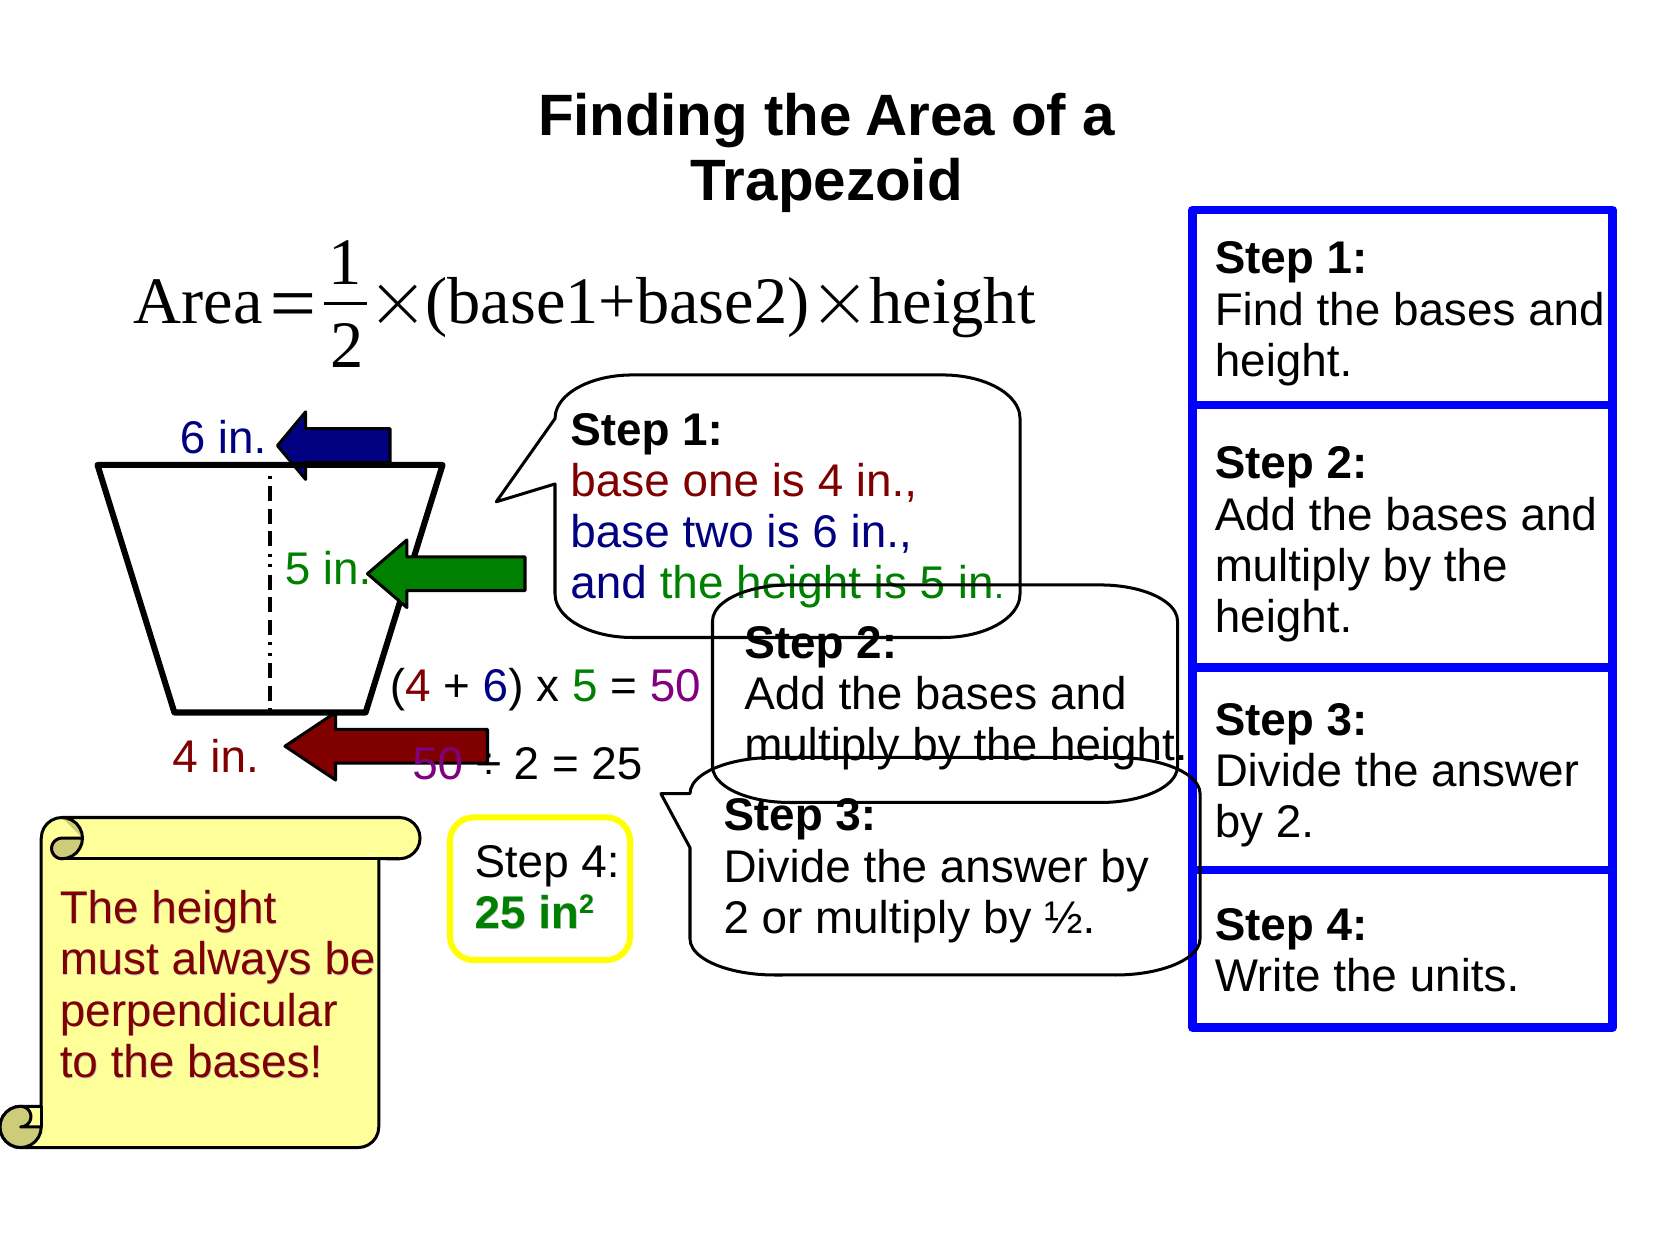

Finding the Area of a Trapezoid
Step 1:
Find the bases and height.
Step 2:
Add the bases and multiply by the height.
Step 3:
Divide the answer by 2.
Step 4:
Write the units.
Step 1:
base one is 4 in.,
base two is 6 in.,
and the height is 5 in.
6 in.
5 in.
Step 2:
Add the bases and
multiply by the height.
(4 + 6) x 5 = 50
4 in.
50 ÷ 2 = 25
Step 3:
Divide the answer by
2 or multiply by ½.
Step 4:
25 in2
The height must always be
perpendicular to the bases!